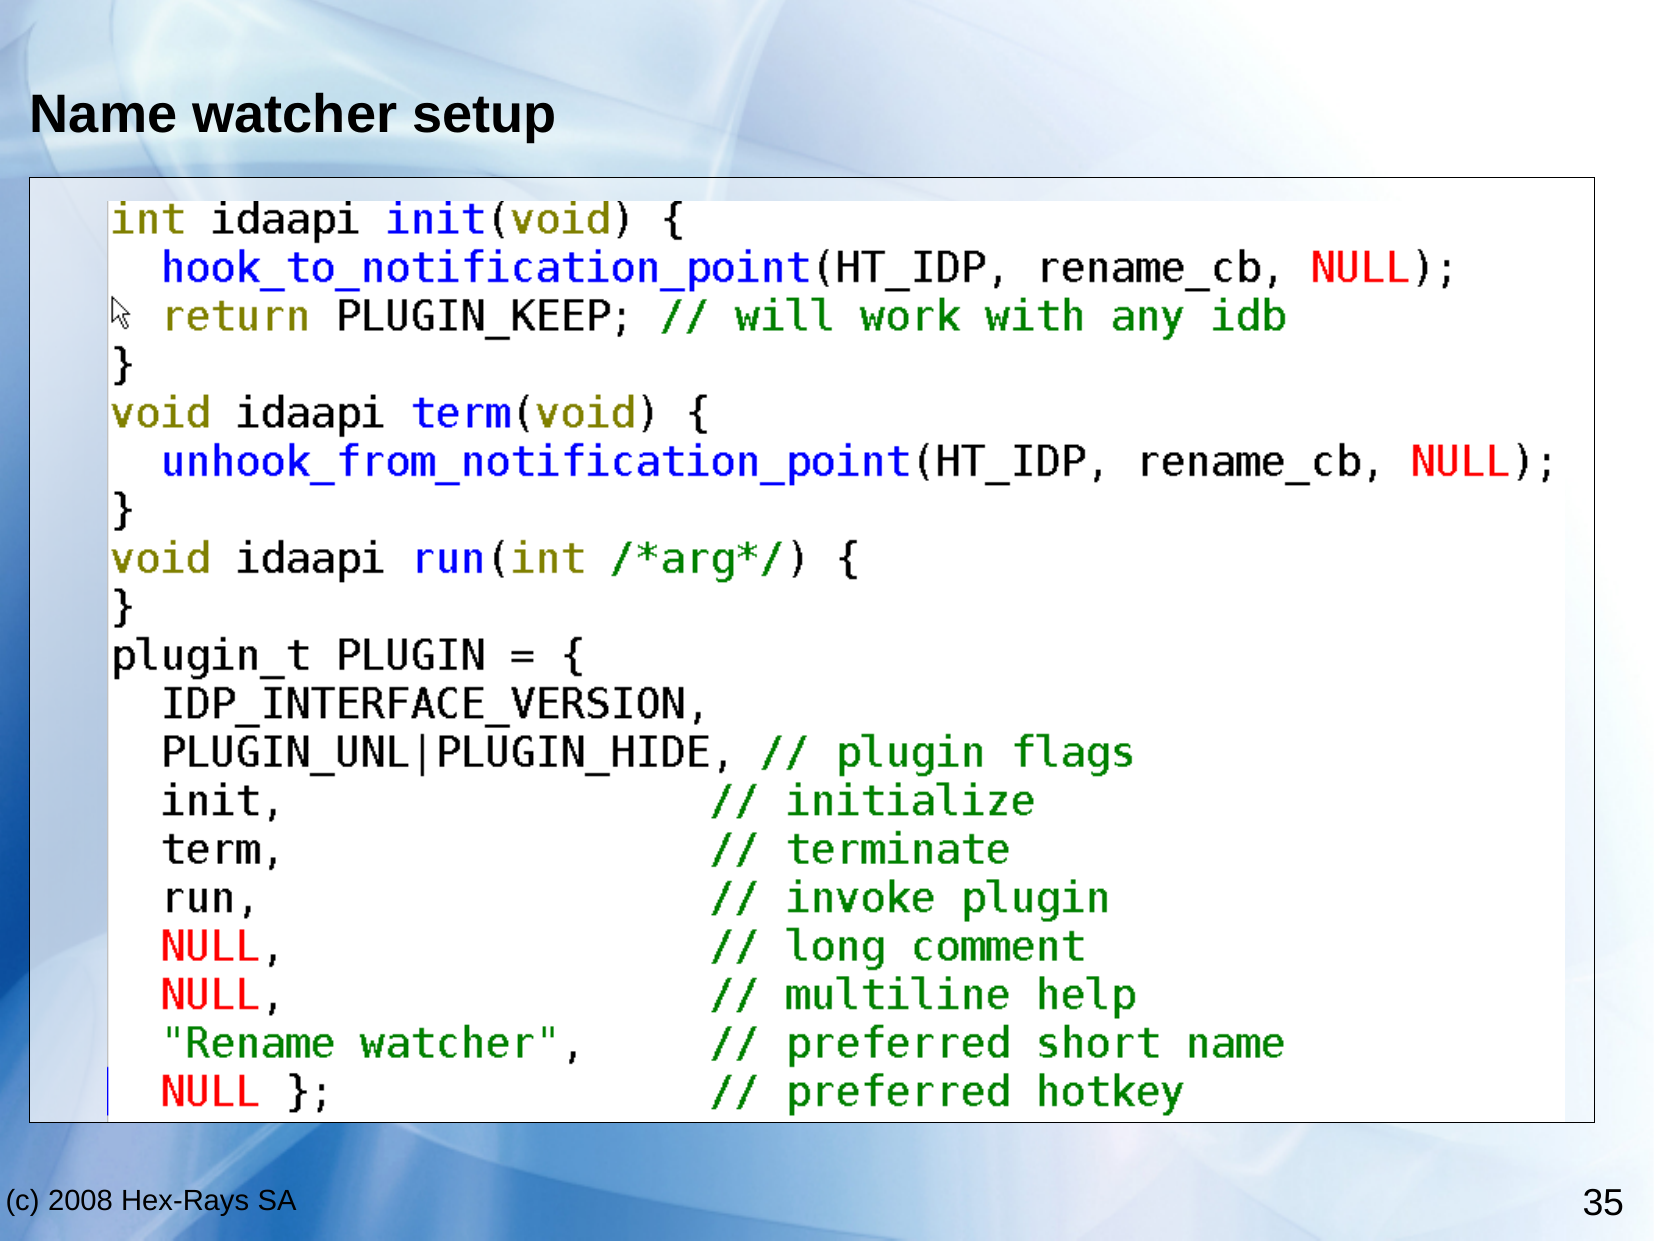

# Name watcher setup
35
(c) 2008 Hex-Rays SA